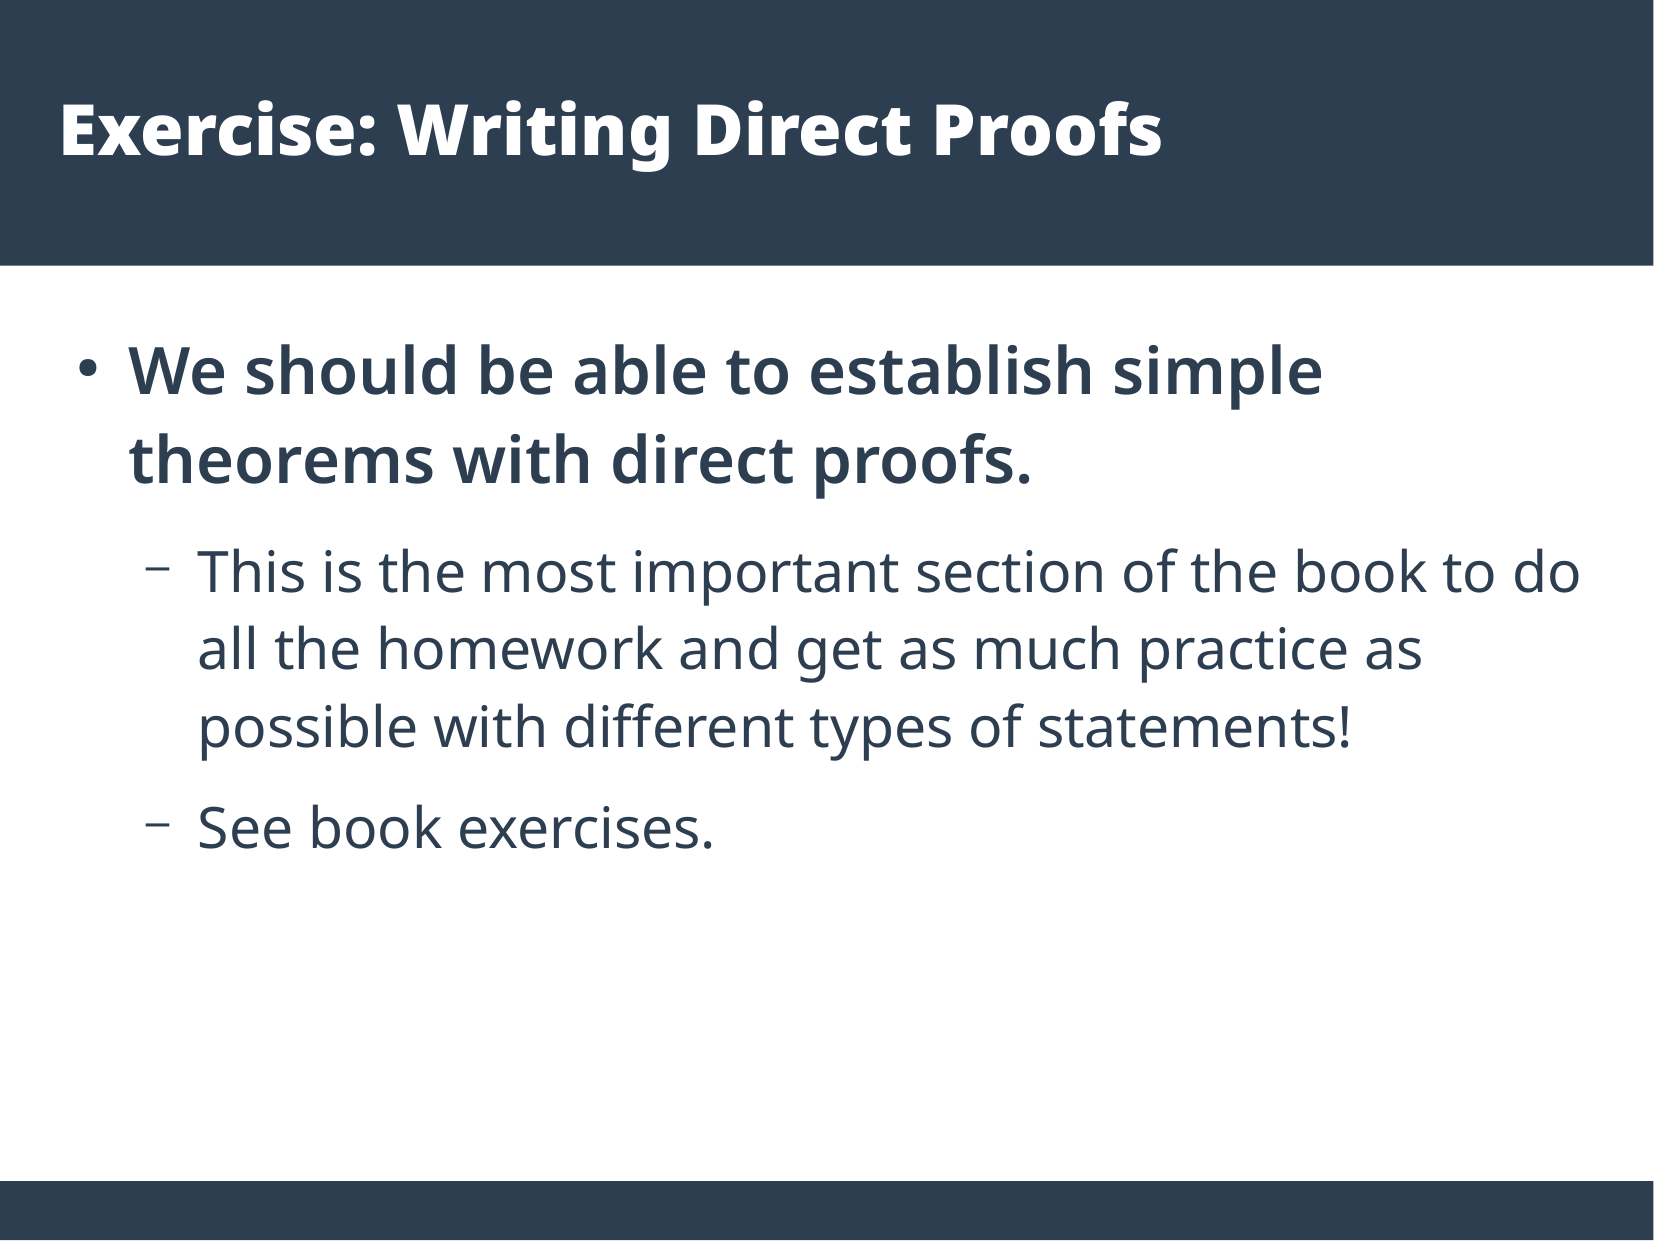

# Exercise: Writing Direct Proofs
We should be able to establish simple theorems with direct proofs.
This is the most important section of the book to do all the homework and get as much practice as possible with different types of statements!
See book exercises.